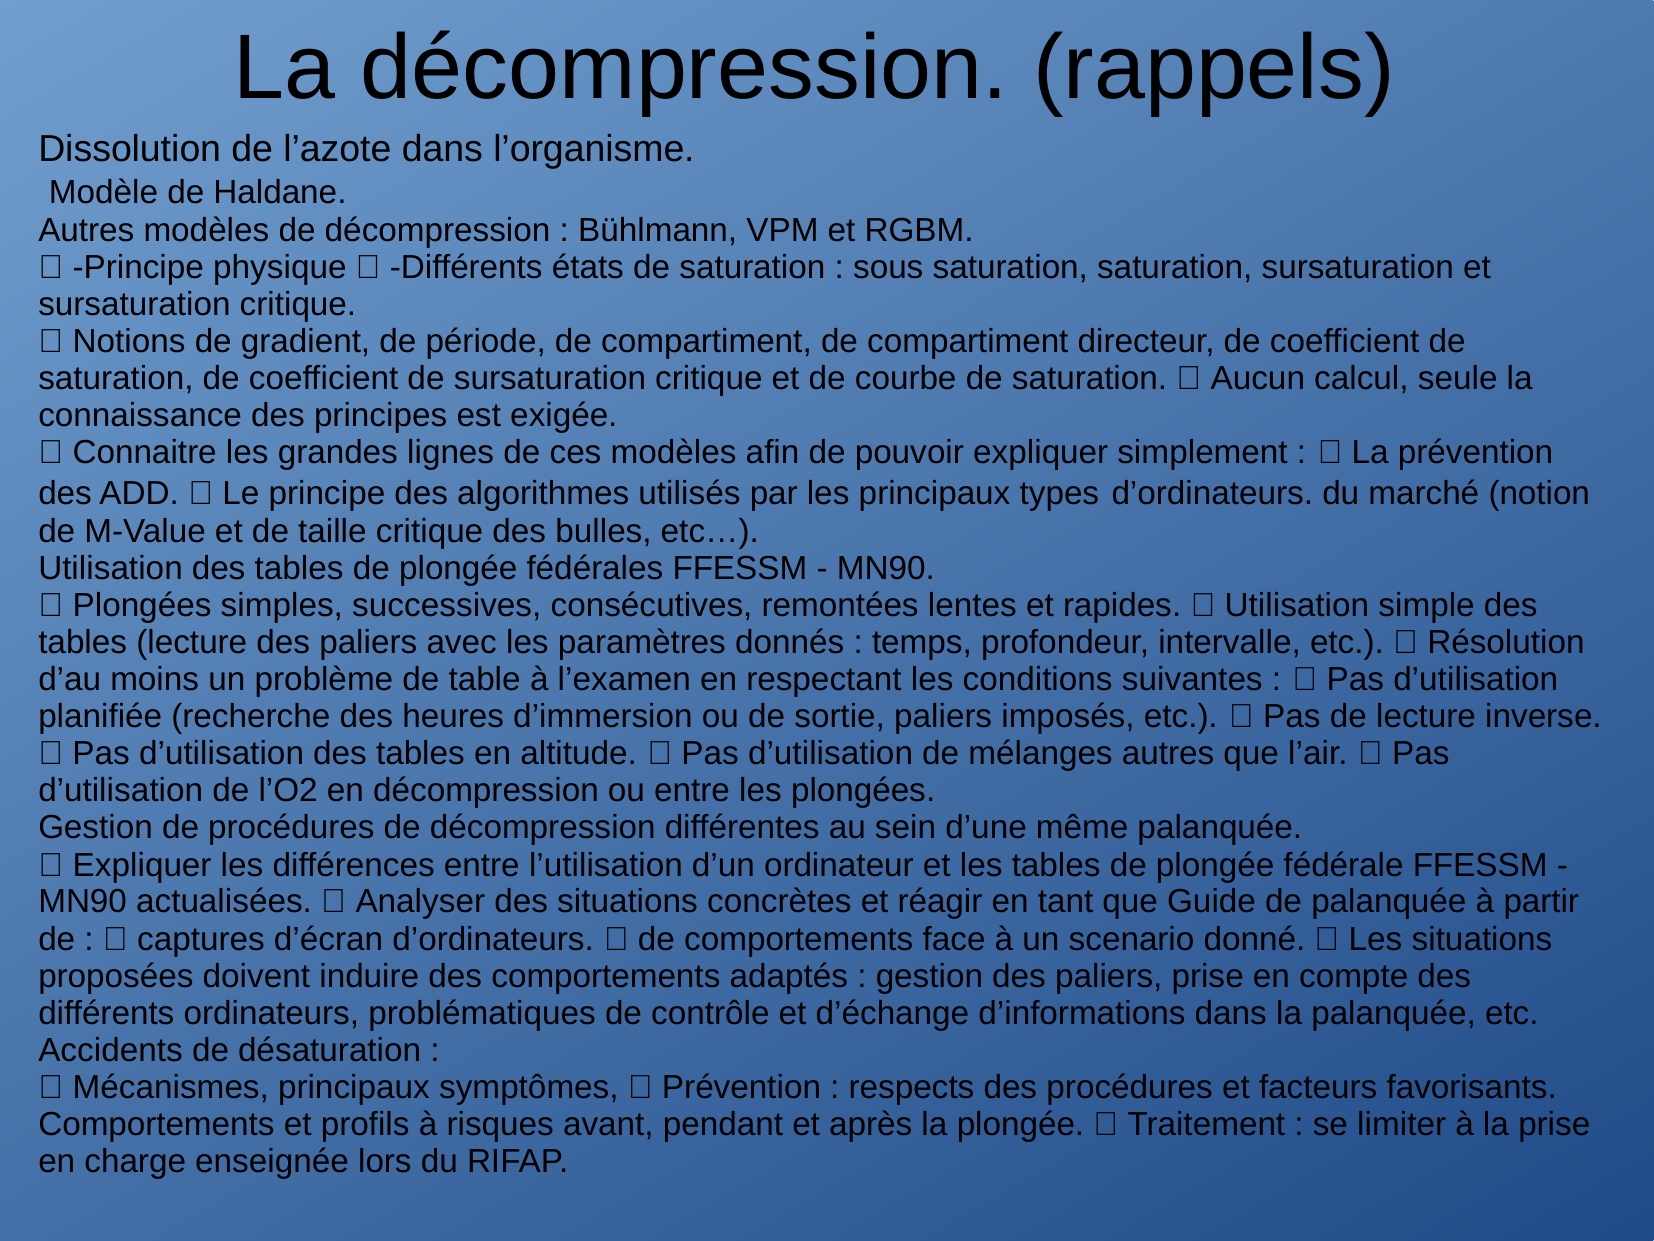

# La décompression. (rappels)
Dissolution de l’azote dans l’organisme.
 Modèle de Haldane.
Autres modèles de décompression : Bühlmann, VPM et RGBM.
 -Principe physique  -Différents états de saturation : sous saturation, saturation, sursaturation et sursaturation critique.
 Notions de gradient, de période, de compartiment, de compartiment directeur, de coefficient de saturation, de coefficient de sursaturation critique et de courbe de saturation.  Aucun calcul, seule la connaissance des principes est exigée.
 Connaitre les grandes lignes de ces modèles afin de pouvoir expliquer simplement :  La prévention des ADD.  Le principe des algorithmes utilisés par les principaux types d’ordinateurs. du marché (notion de M-Value et de taille critique des bulles, etc…).
Utilisation des tables de plongée fédérales FFESSM - MN90.
 Plongées simples, successives, consécutives, remontées lentes et rapides.  Utilisation simple des tables (lecture des paliers avec les paramètres donnés : temps, profondeur, intervalle, etc.).  Résolution d’au moins un problème de table à l’examen en respectant les conditions suivantes :  Pas d’utilisation planifiée (recherche des heures d’immersion ou de sortie, paliers imposés, etc.).  Pas de lecture inverse.  Pas d’utilisation des tables en altitude.  Pas d’utilisation de mélanges autres que l’air.  Pas d’utilisation de l’O2 en décompression ou entre les plongées.
Gestion de procédures de décompression différentes au sein d’une même palanquée.
 Expliquer les différences entre l’utilisation d’un ordinateur et les tables de plongée fédérale FFESSM - MN90 actualisées.  Analyser des situations concrètes et réagir en tant que Guide de palanquée à partir de :  captures d’écran d’ordinateurs.  de comportements face à un scenario donné.  Les situations proposées doivent induire des comportements adaptés : gestion des paliers, prise en compte des différents ordinateurs, problématiques de contrôle et d’échange d’informations dans la palanquée, etc.
Accidents de désaturation :
 Mécanismes, principaux symptômes,  Prévention : respects des procédures et facteurs favorisants. Comportements et profils à risques avant, pendant et après la plongée.  Traitement : se limiter à la prise en charge enseignée lors du RIFAP.